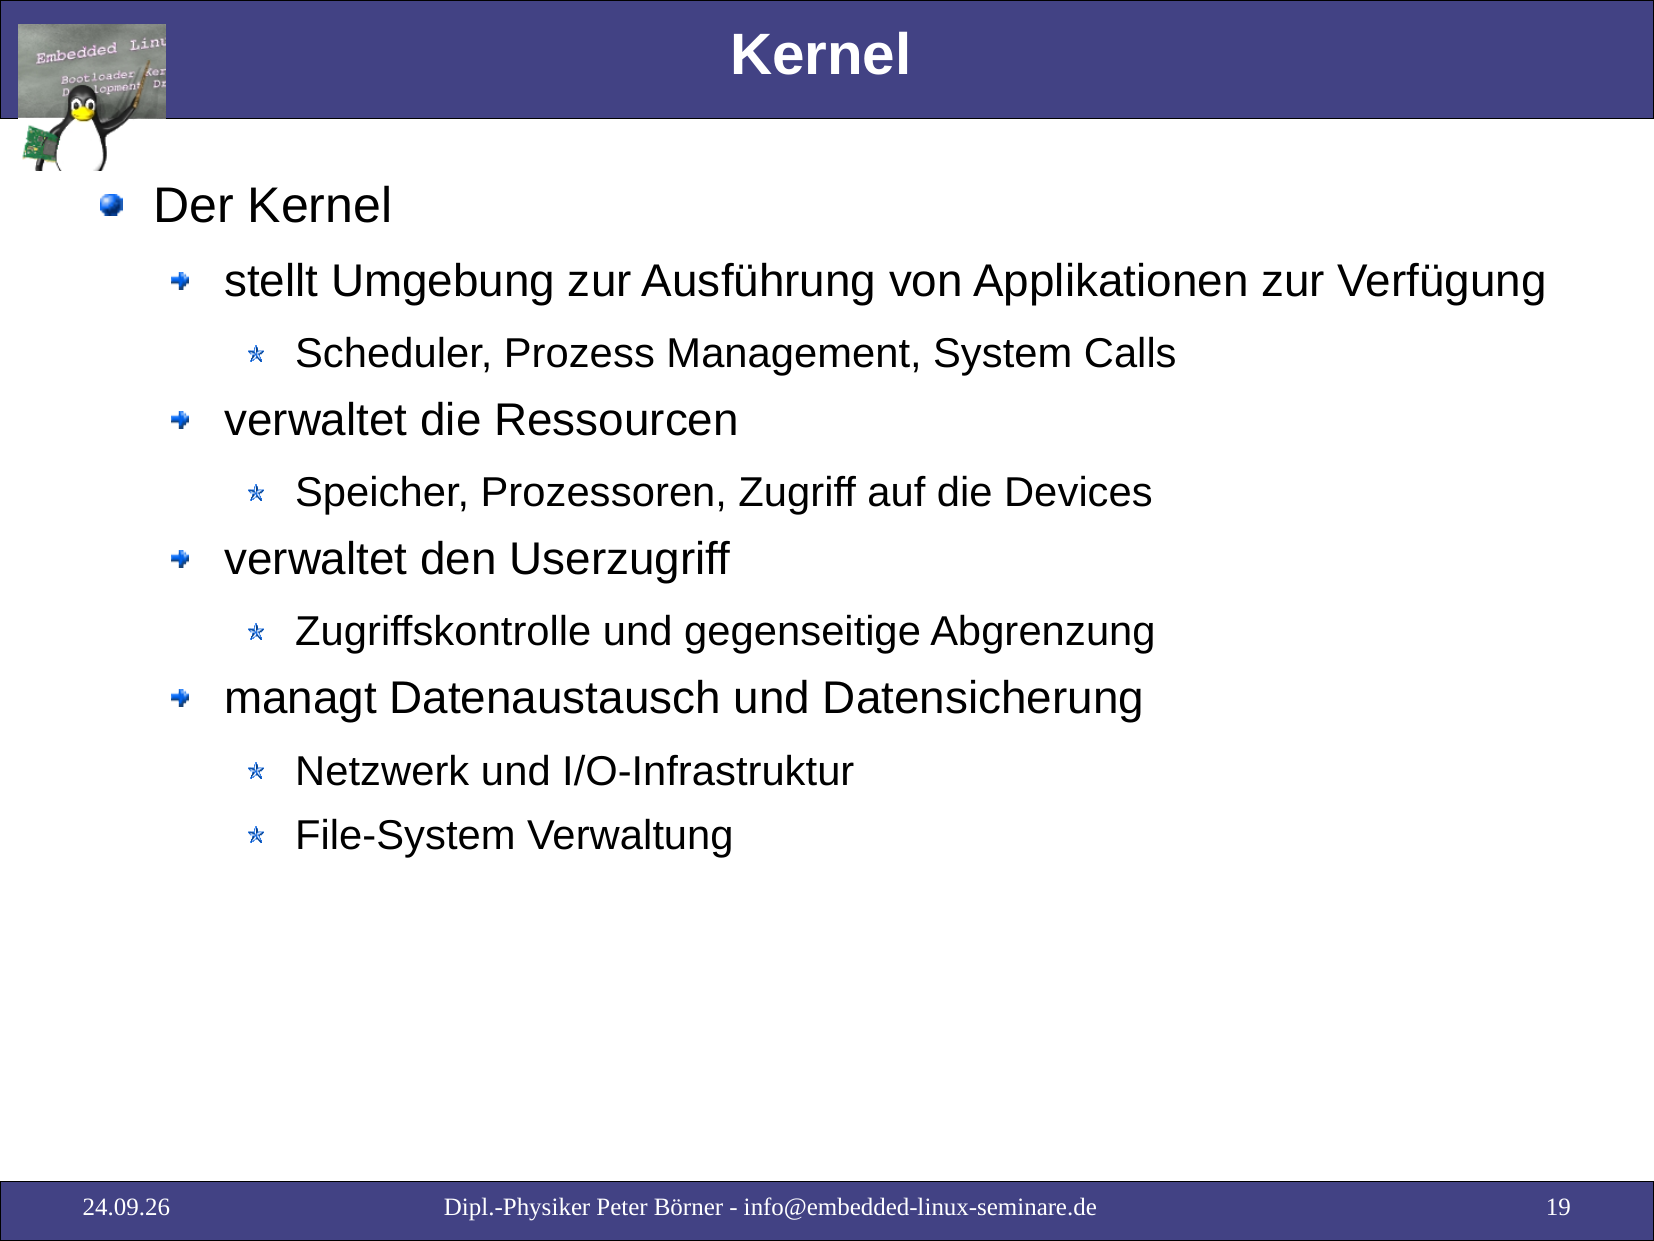

# Kernel
Der Kernel
stellt Umgebung zur Ausführung von Applikationen zur Verfügung
Scheduler, Prozess Management, System Calls
verwaltet die Ressourcen
Speicher, Prozessoren, Zugriff auf die Devices
verwaltet den Userzugriff
Zugriffskontrolle und gegenseitige Abgrenzung
managt Datenaustausch und Datensicherung
Netzwerk und I/O-Infrastruktur
File-System Verwaltung
 Dipl.-Physiker Peter Börner - info@embedded-linux-seminare.de
19